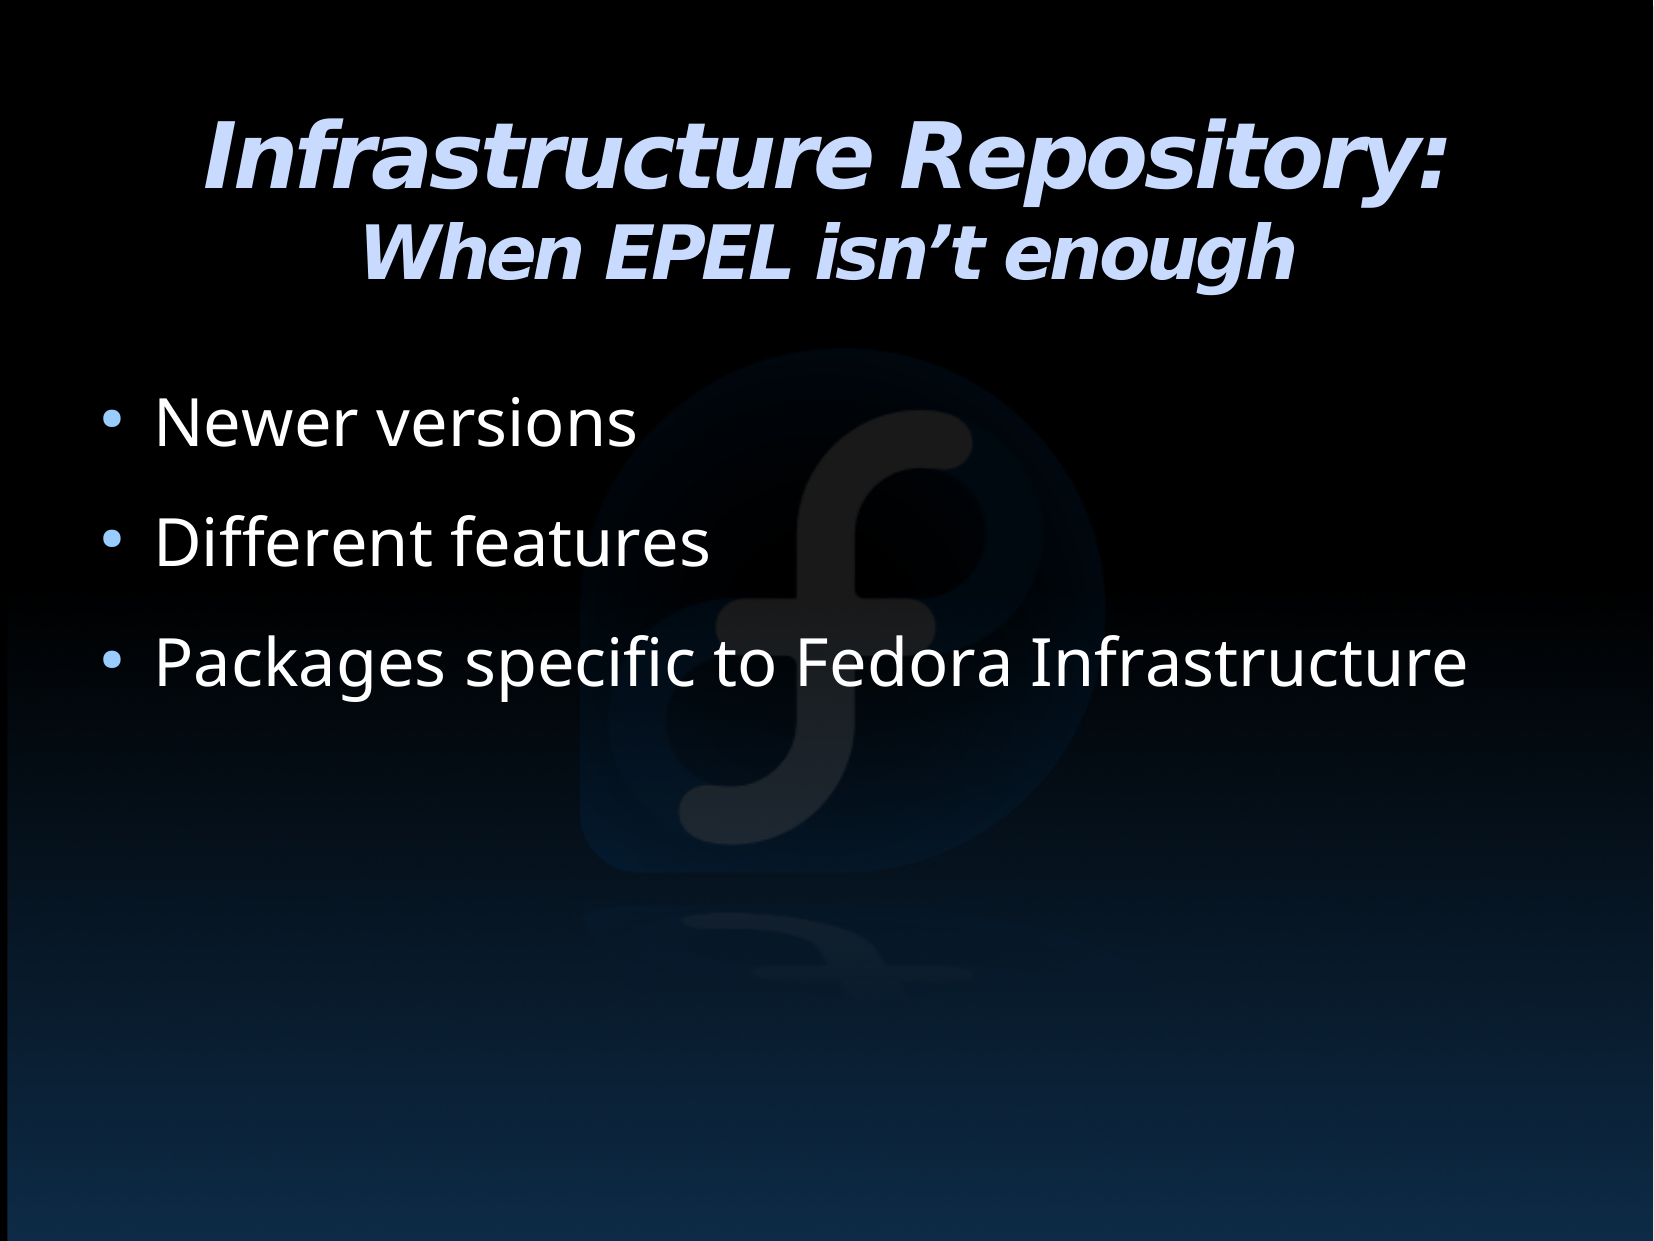

# Infrastructure Repository: When EPEL isn’t enough
Newer versions
Different features
Packages specific to Fedora Infrastructure